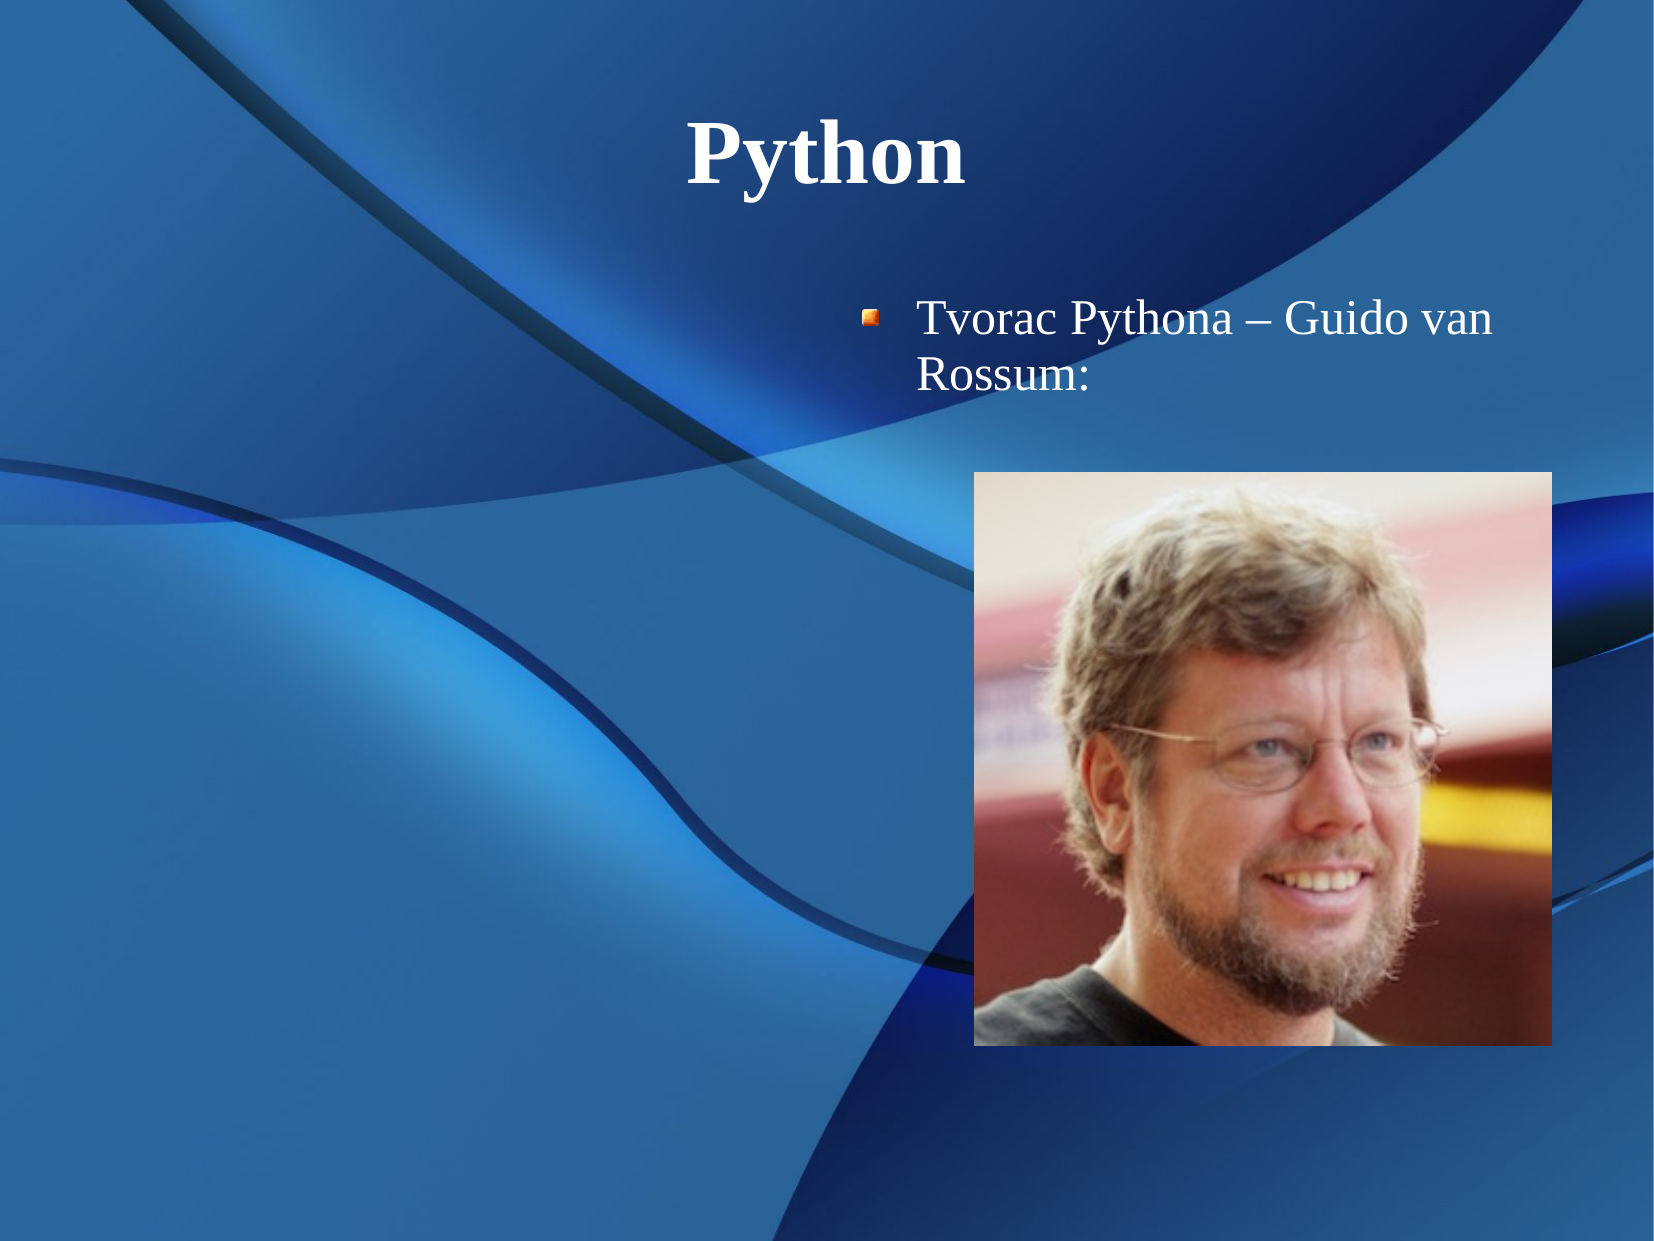

# Python
Tvorac Pythona – Guido van Rossum: